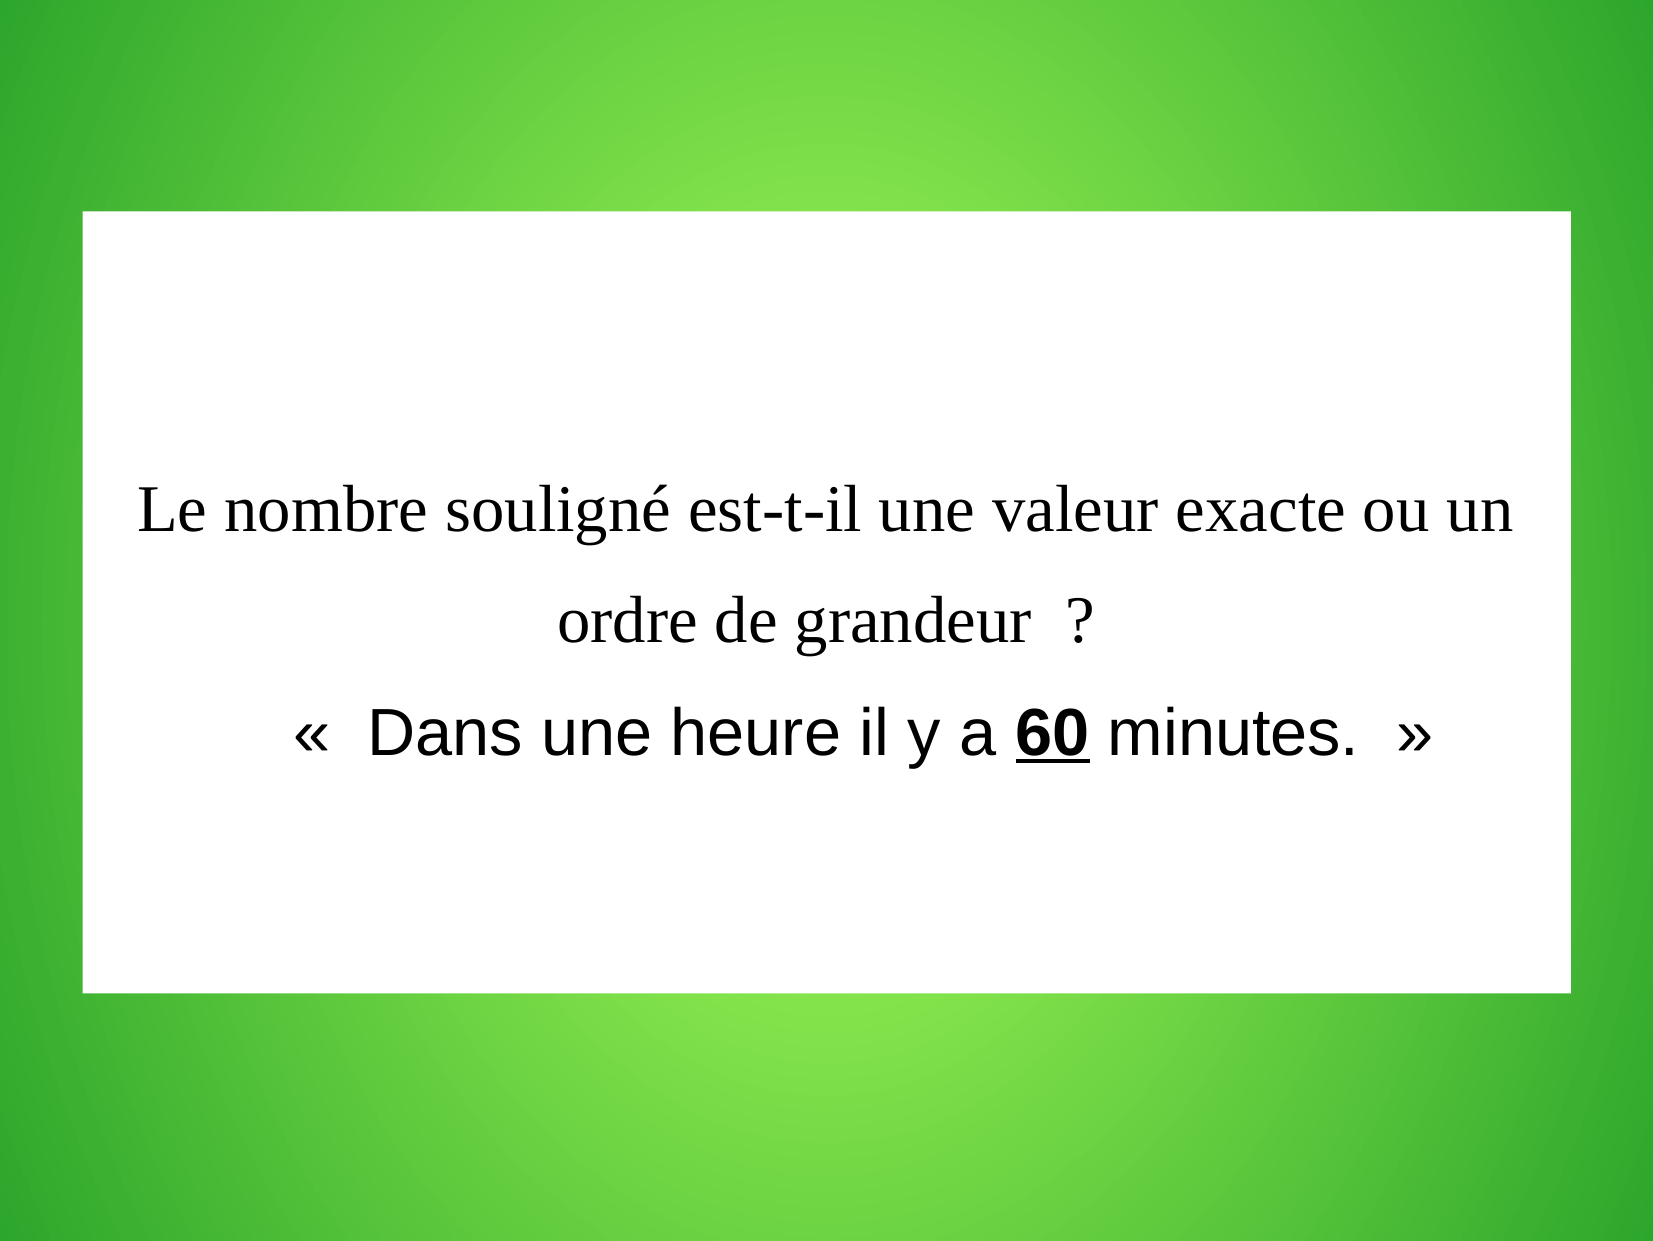

# Le nombre souligné est-t-il une valeur exacte ou un ordre de grandeur  ?
	«  Dans une heure il y a 60 minutes.  »